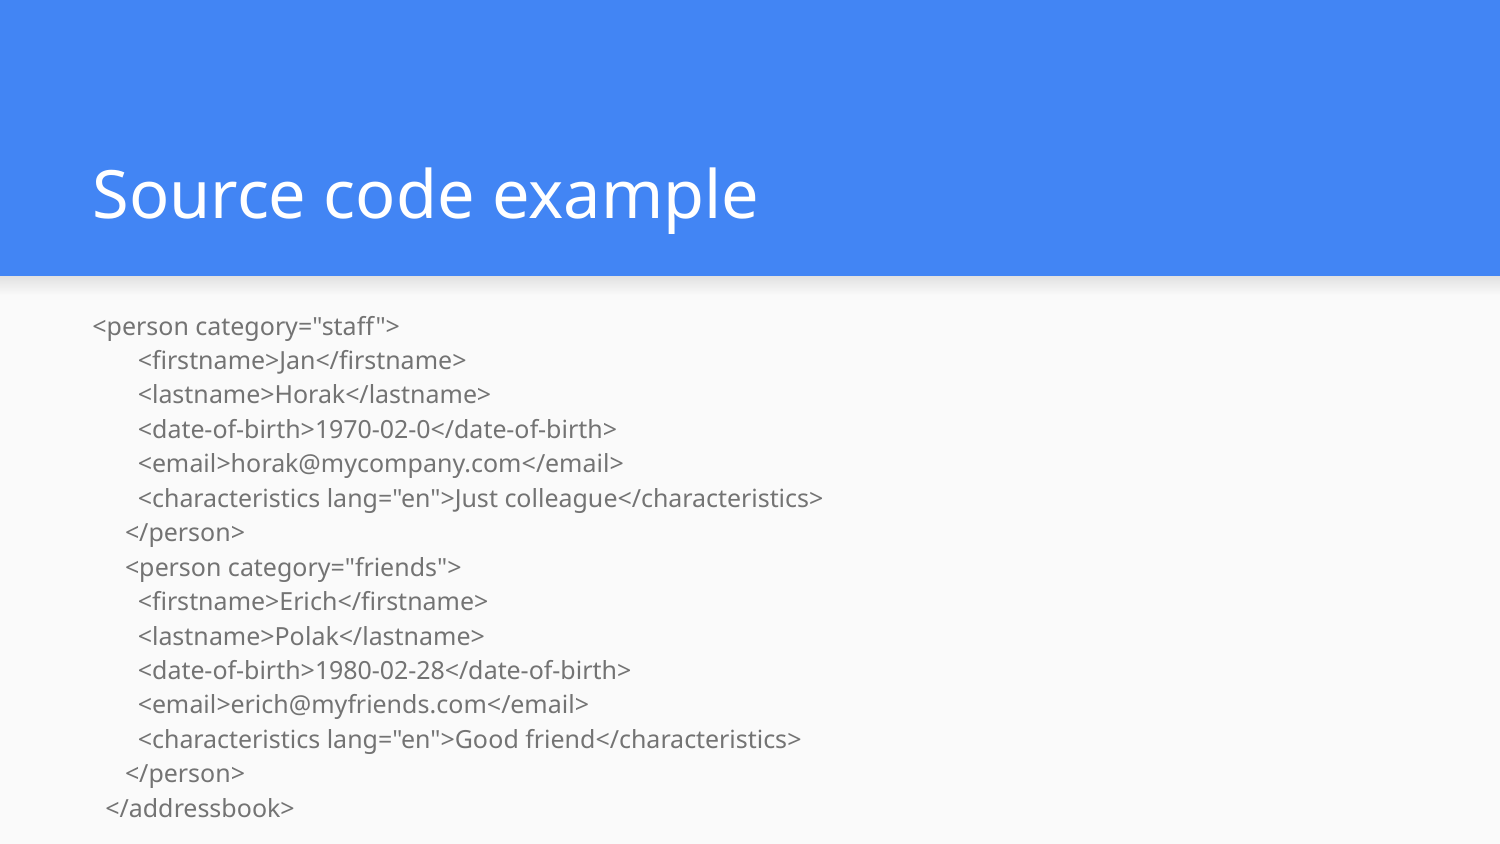

# Source code example
<person category="staff">
 <firstname>Jan</firstname>
 <lastname>Horak</lastname>
 <date-of-birth>1970-02-0</date-of-birth>
 <email>horak@mycompany.com</email>
 <characteristics lang="en">Just colleague</characteristics>
 </person>
 <person category="friends">
 <firstname>Erich</firstname>
 <lastname>Polak</lastname>
 <date-of-birth>1980-02-28</date-of-birth>
 <email>erich@myfriends.com</email>
 <characteristics lang="en">Good friend</characteristics>
 </person>
 </addressbook>